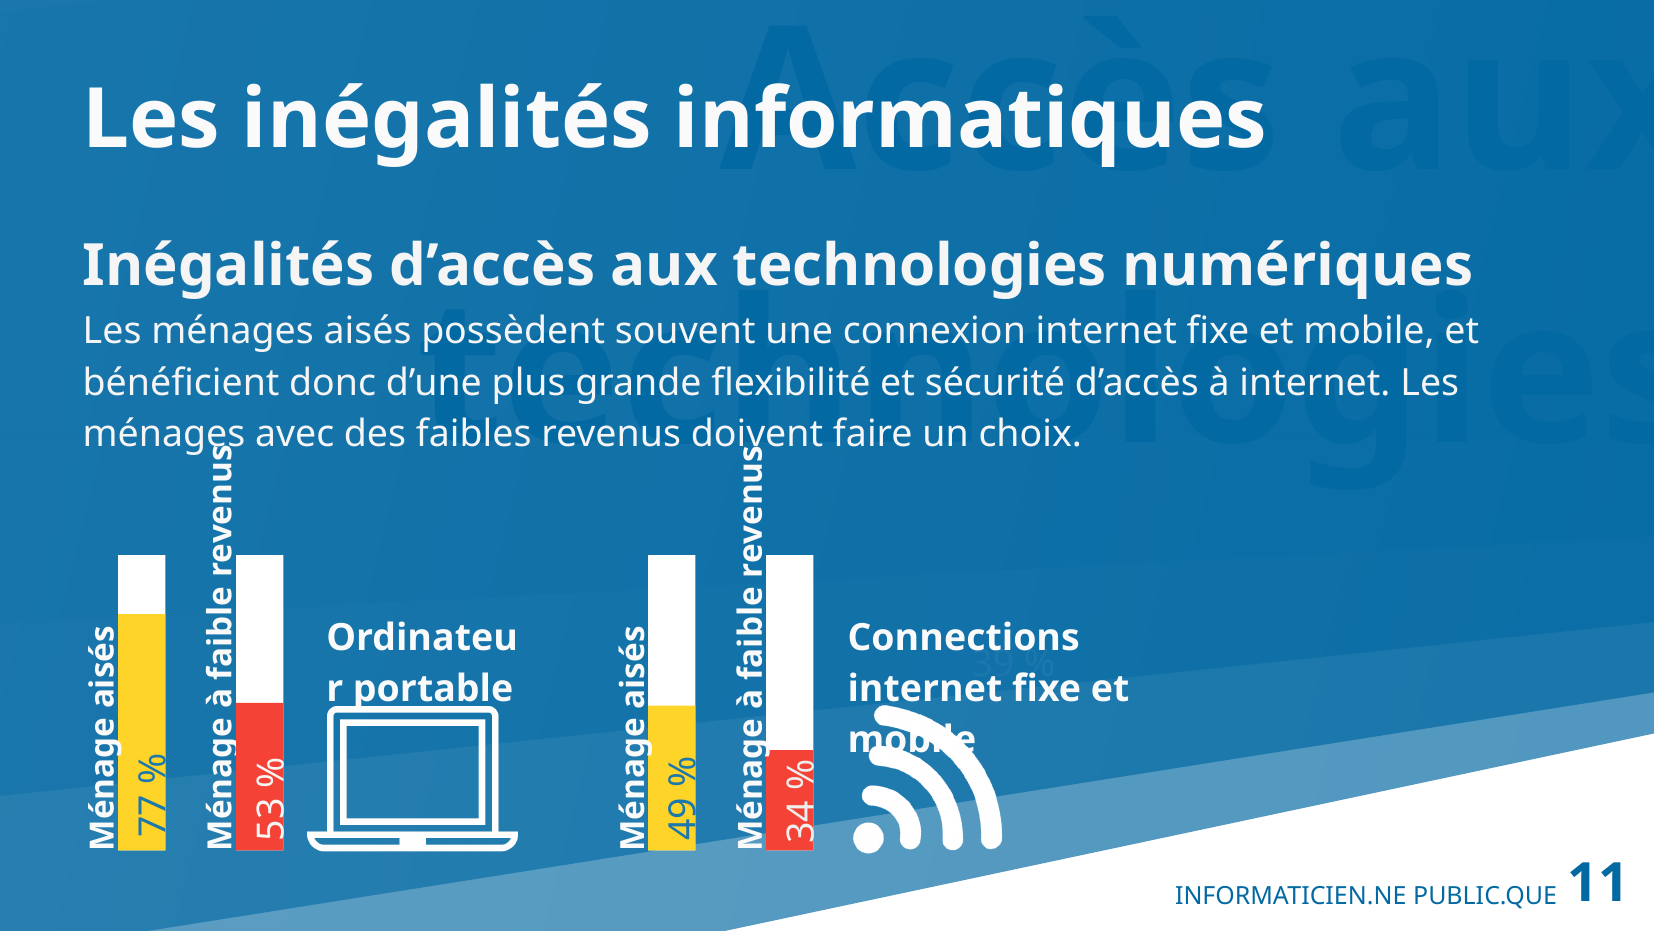

# Accès aux technologies
Les inégalités informatiques
Inégalités d’accès aux technologies numériques
Les ménages aisés possèdent souvent une connexion internet fixe et mobile, et bénéficient donc d’une plus grande flexibilité et sécurité d’accès à internet. Les ménages avec des faibles revenus doivent faire un choix.
Ordinateur portable
Connections internet fixe et mobile
Ménage à faible revenus
Ménage à faible revenus
39 %
Ménage aisés
Ménage aisés
77 %
49 %
34 %
53 %
INFORMATICIEN.NE PUBLIC.QUE
11